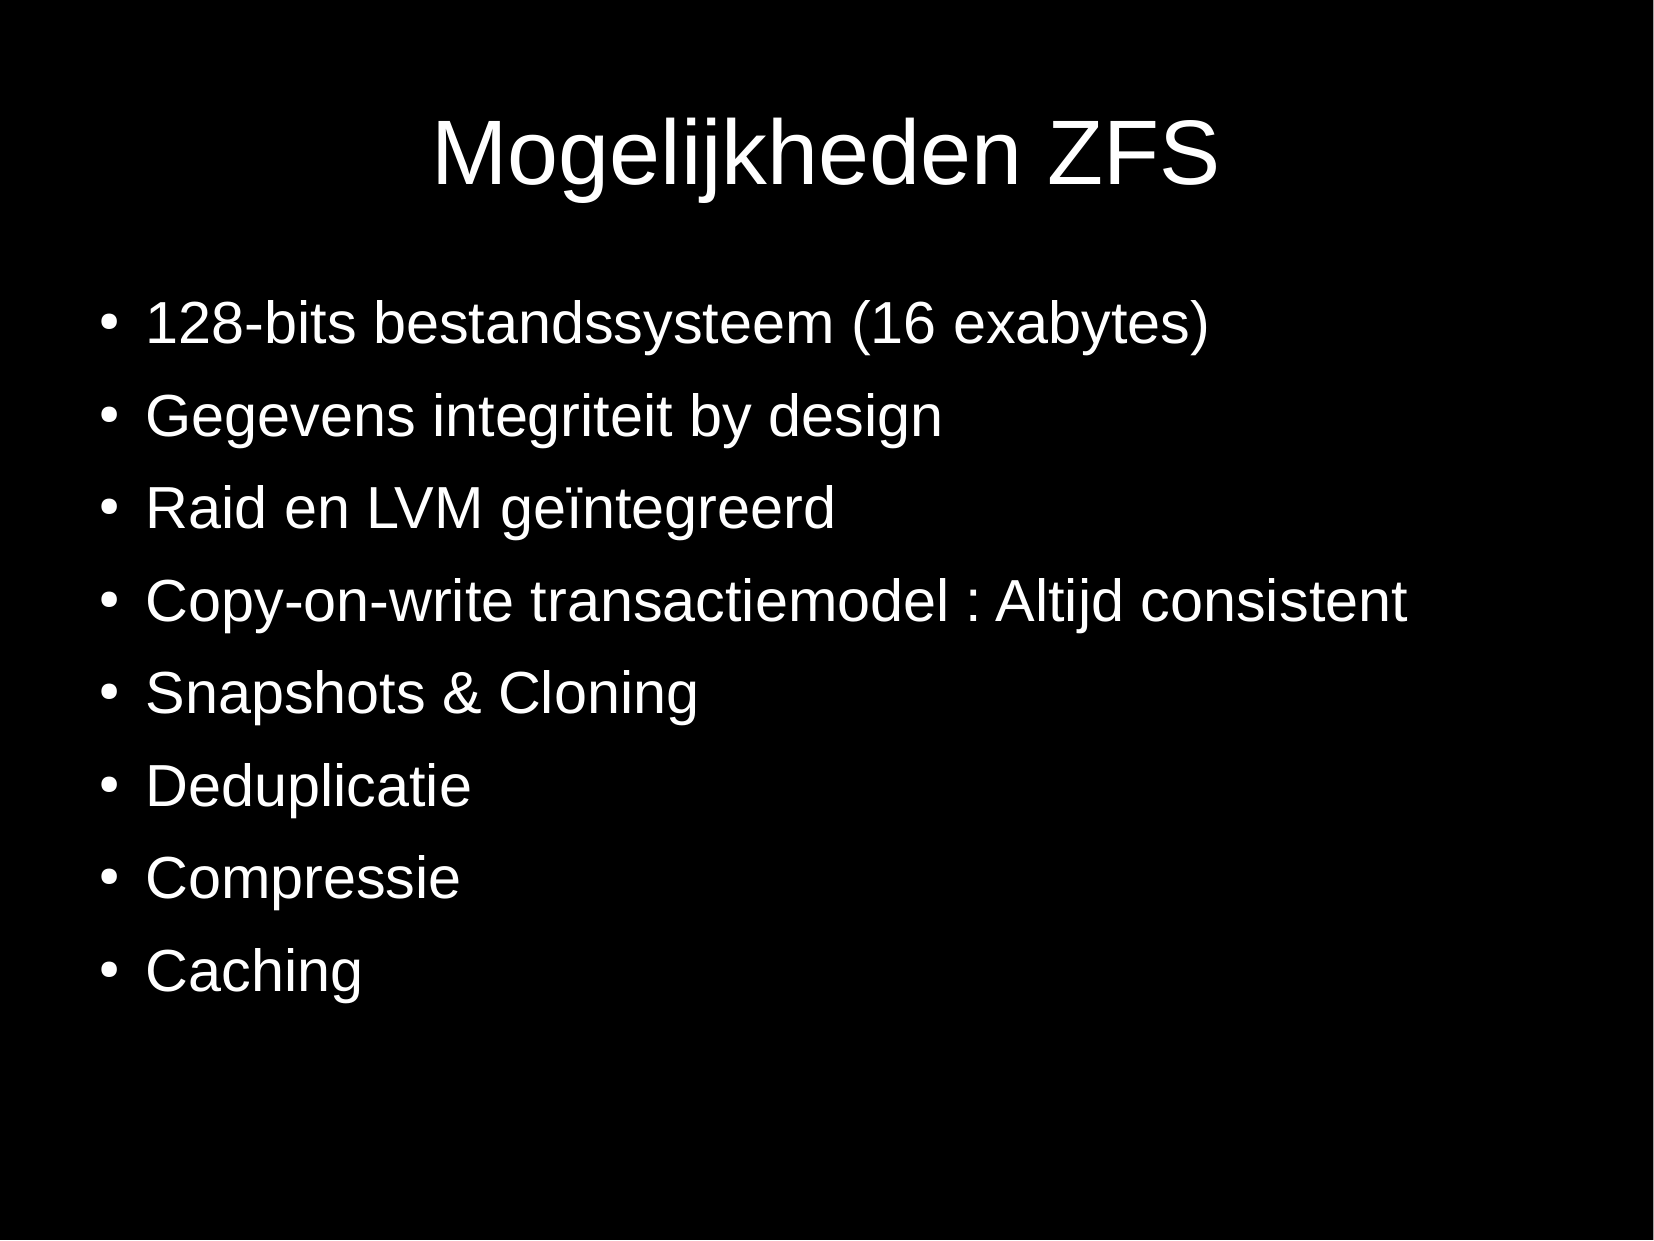

# Mogelijkheden ZFS
128-bits bestandssysteem (16 exabytes)
Gegevens integriteit by design
Raid en LVM geïntegreerd
Copy-on-write transactiemodel : Altijd consistent
Snapshots & Cloning
Deduplicatie
Compressie
Caching